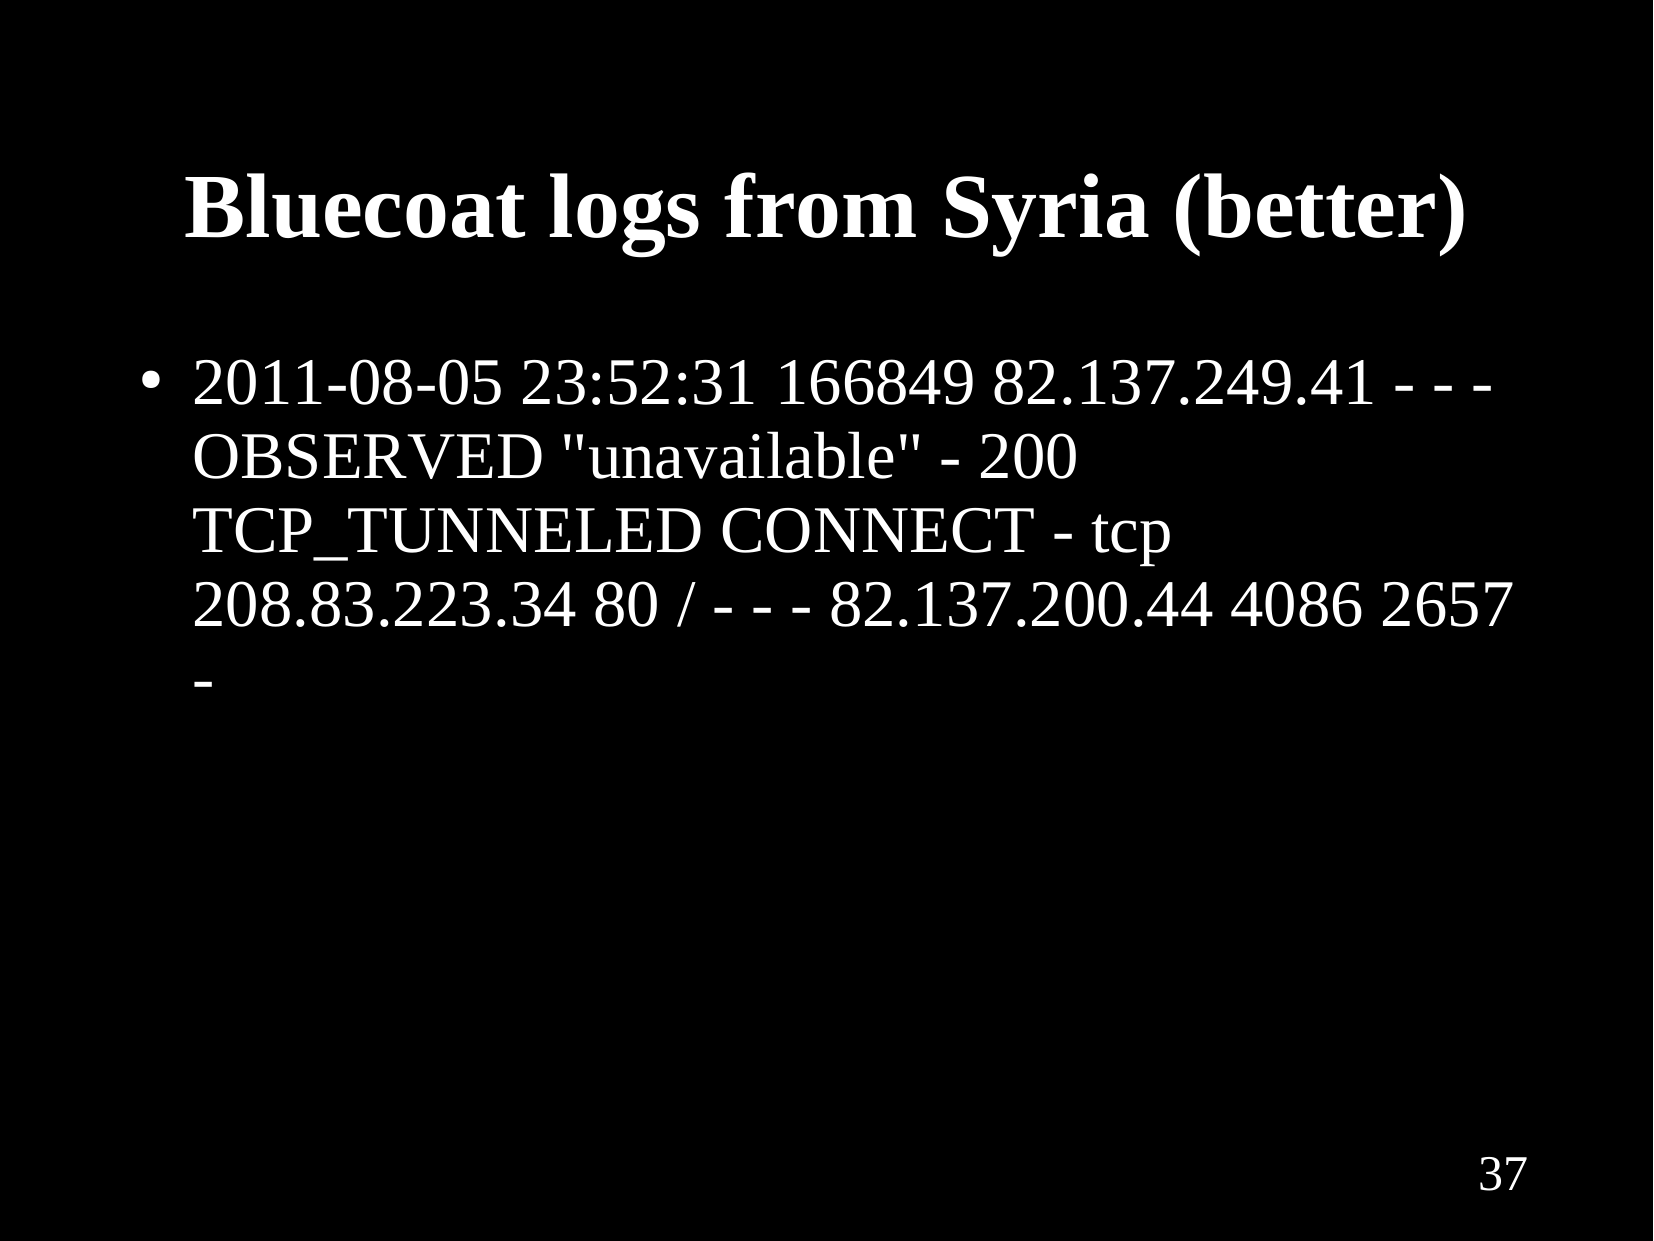

# Bluecoat logs from Syria (better)
2011-08-05 23:52:31 166849 82.137.249.41 - - - OBSERVED "unavailable" - 200 TCP_TUNNELED CONNECT - tcp 208.83.223.34 80 / - - - 82.137.200.44 4086 2657 -